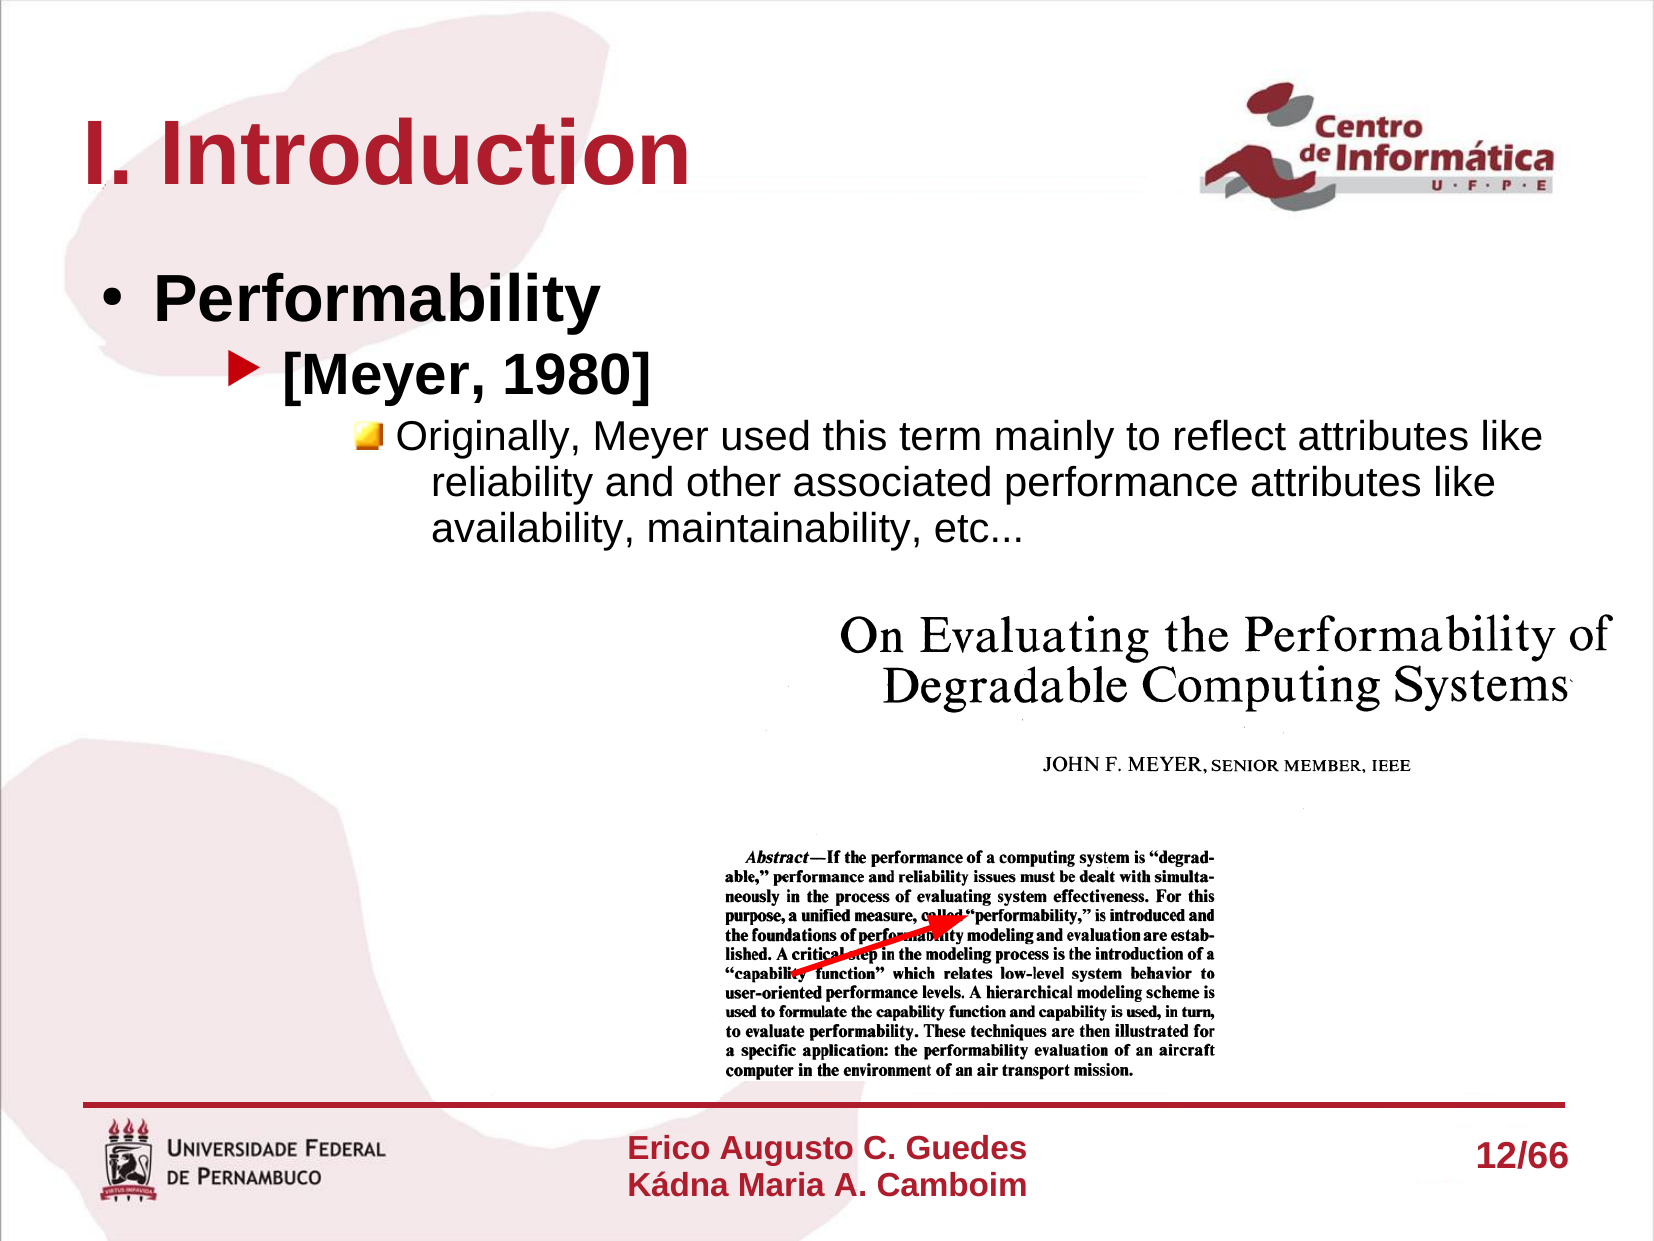

# I. Introduction
Performability
 [Meyer, 1980]
Originally, Meyer used this term mainly to reflect attributes like reliability and other associated performance attributes like availability, maintainability, etc...